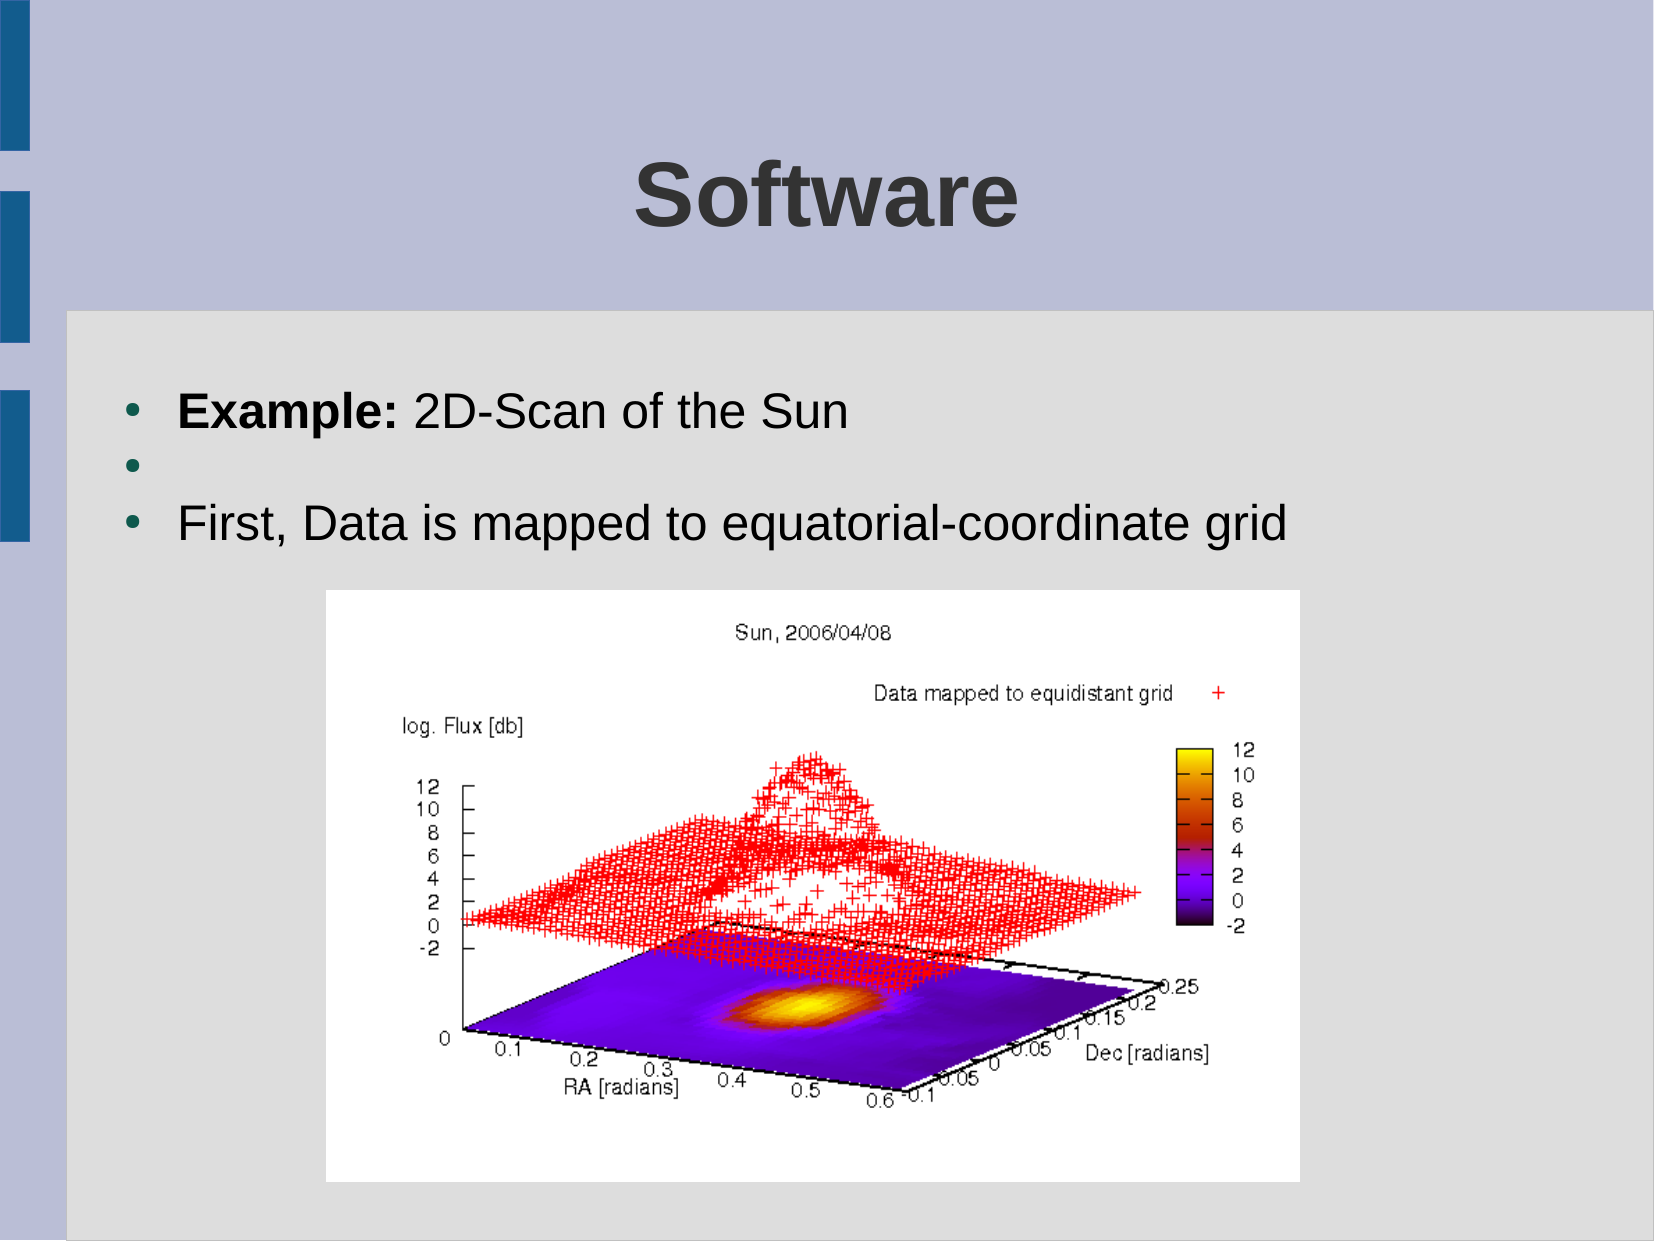

# Software
Example: 2D-Scan of the Sun
First, Data is mapped to equatorial-coordinate grid